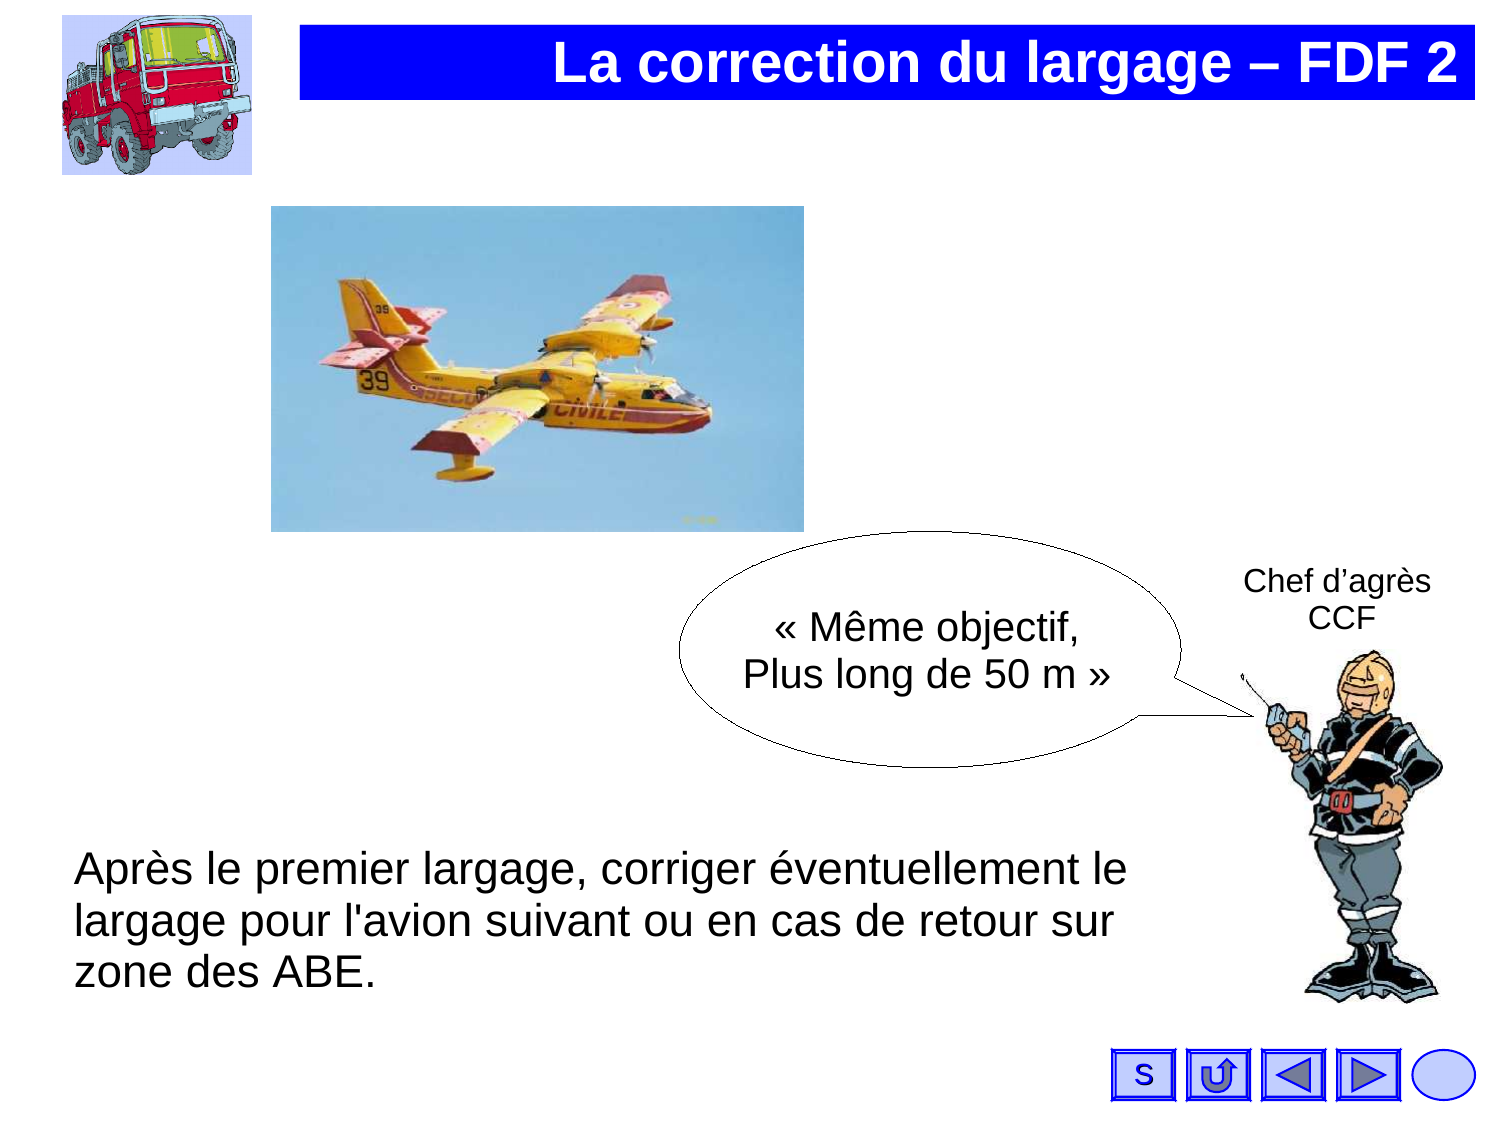

La correction du largage – FDF 2
Chef d’agrès
 CCF
« Même objectif,
Plus long de 50 m »
Après le premier largage, corriger éventuellement le largage pour l'avion suivant ou en cas de retour sur zone des ABE.